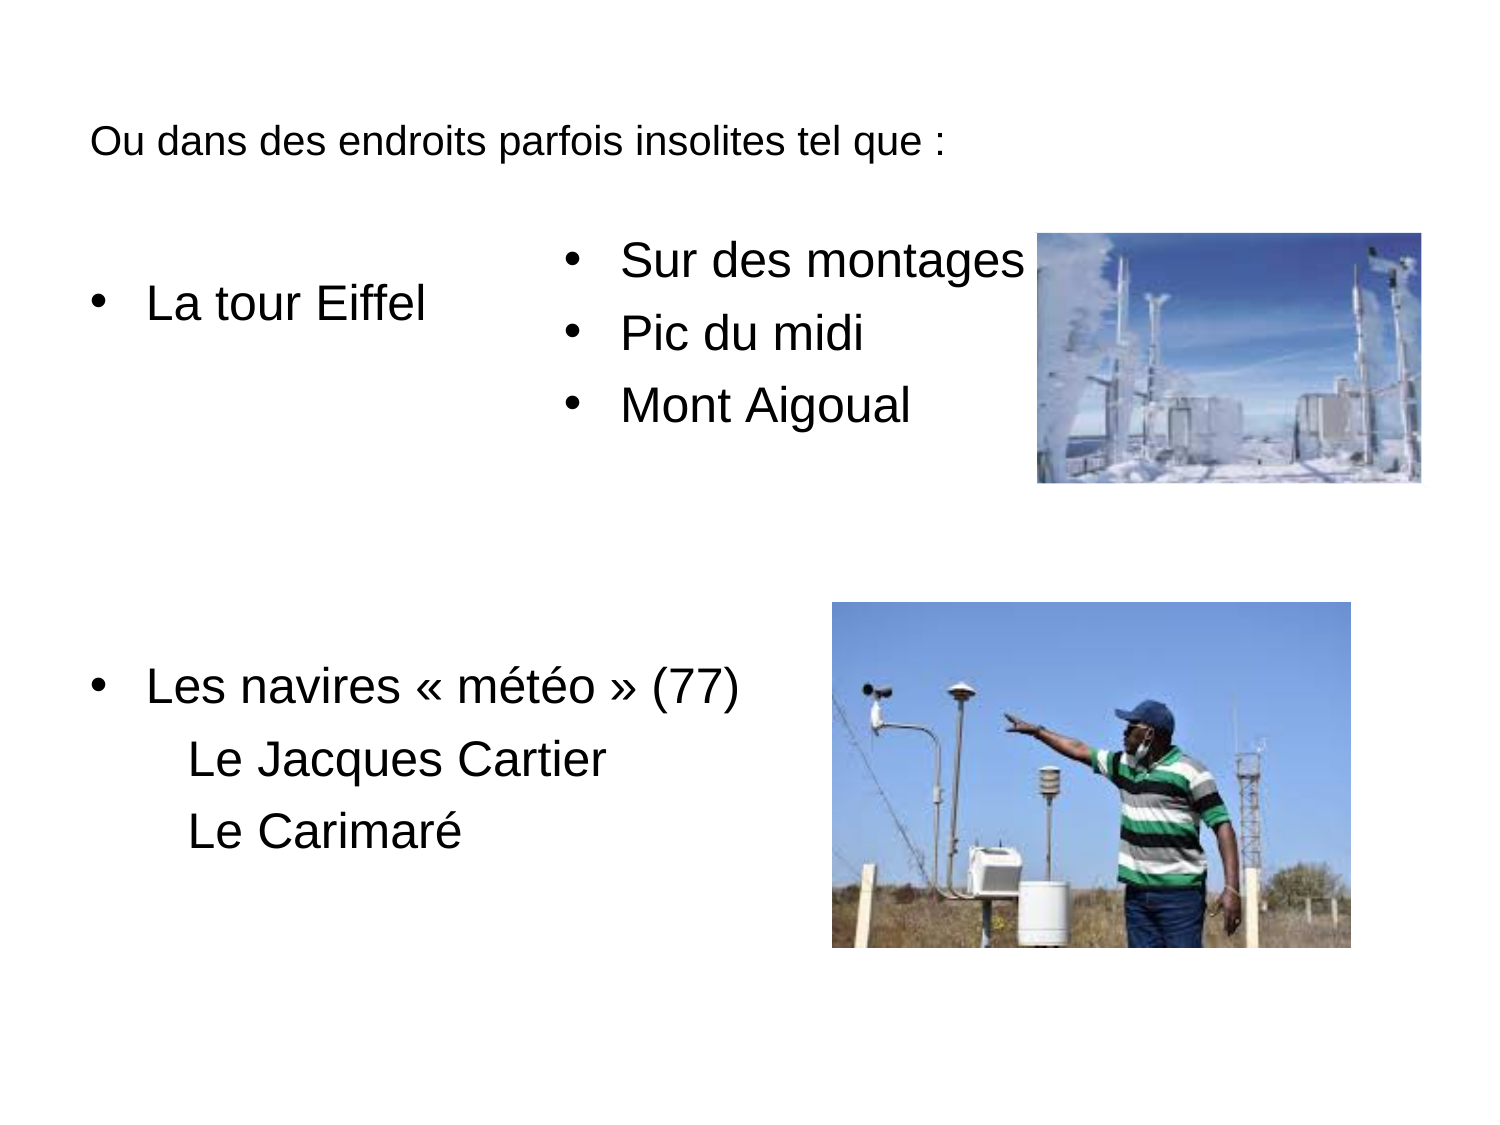

# Ou dans des endroits parfois insolites tel que :
Sur des montages
Pic du midi
Mont Aigoual
La tour Eiffel
Les navires « météo » (77)
 Le Jacques Cartier
 Le Carimaré